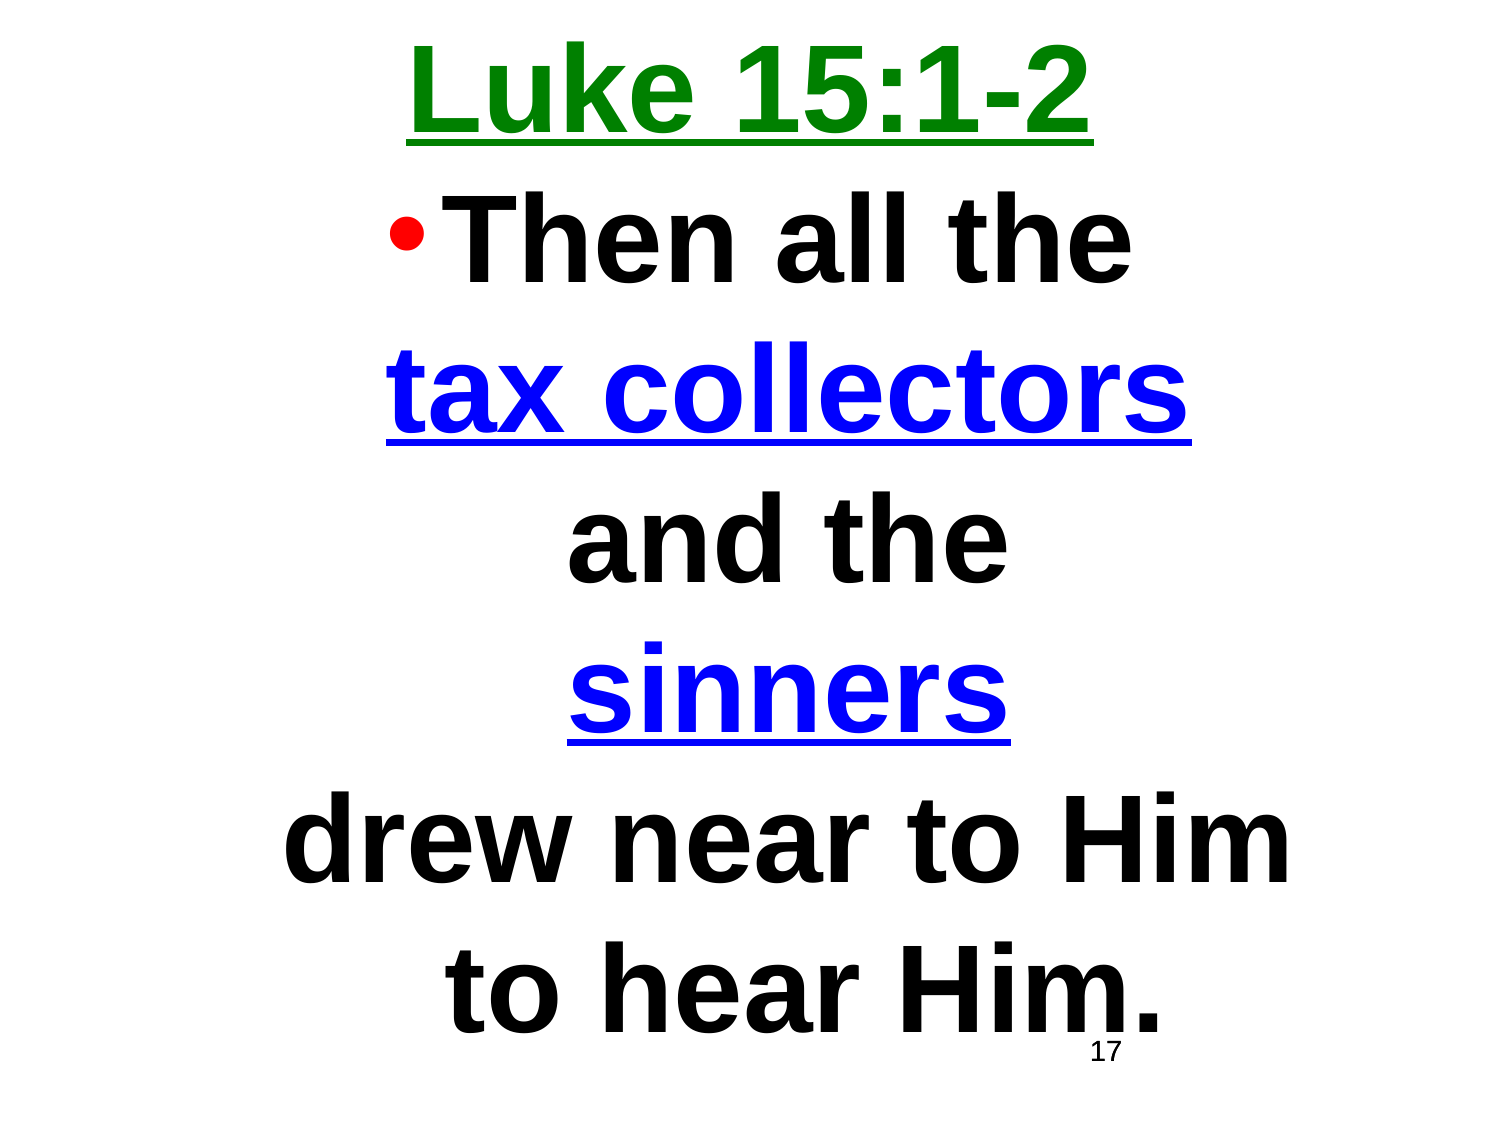

Luke 15:1-2
Then all the
tax collectors
and the
sinners
drew near to Him
to hear Him.
17